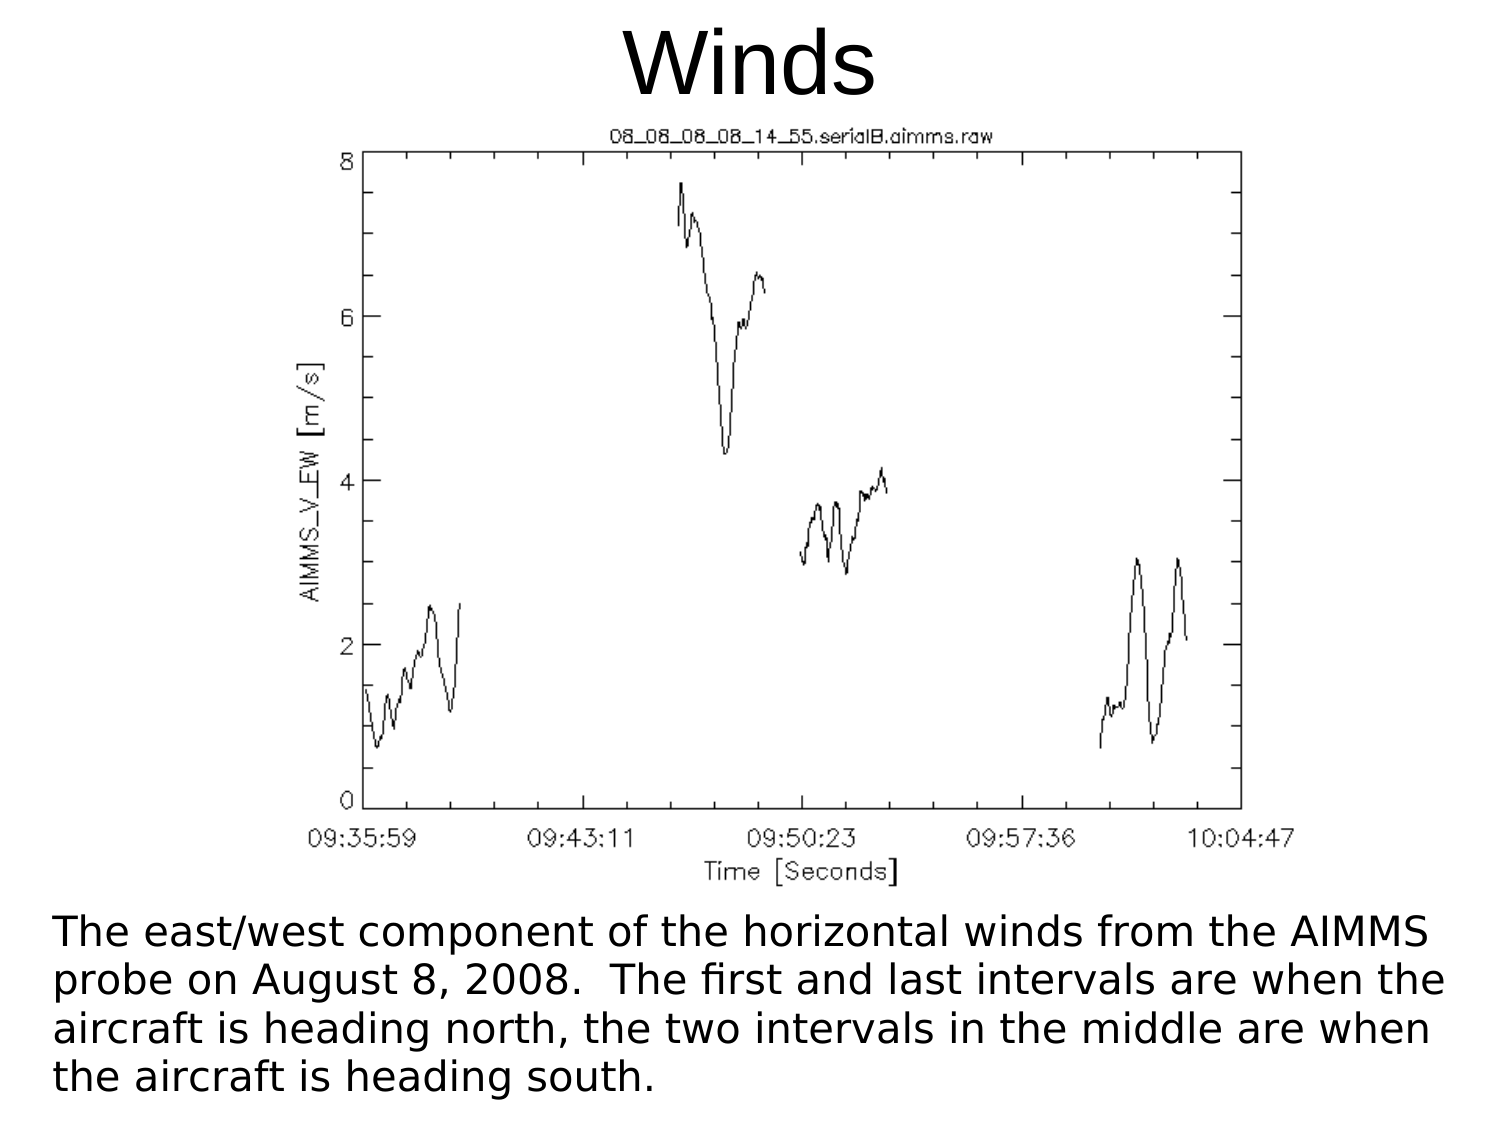

# Winds
The east/west component of the horizontal winds from the AIMMS probe on August 8, 2008. The first and last intervals are when the aircraft is heading north, the two intervals in the middle are when the aircraft is heading south.